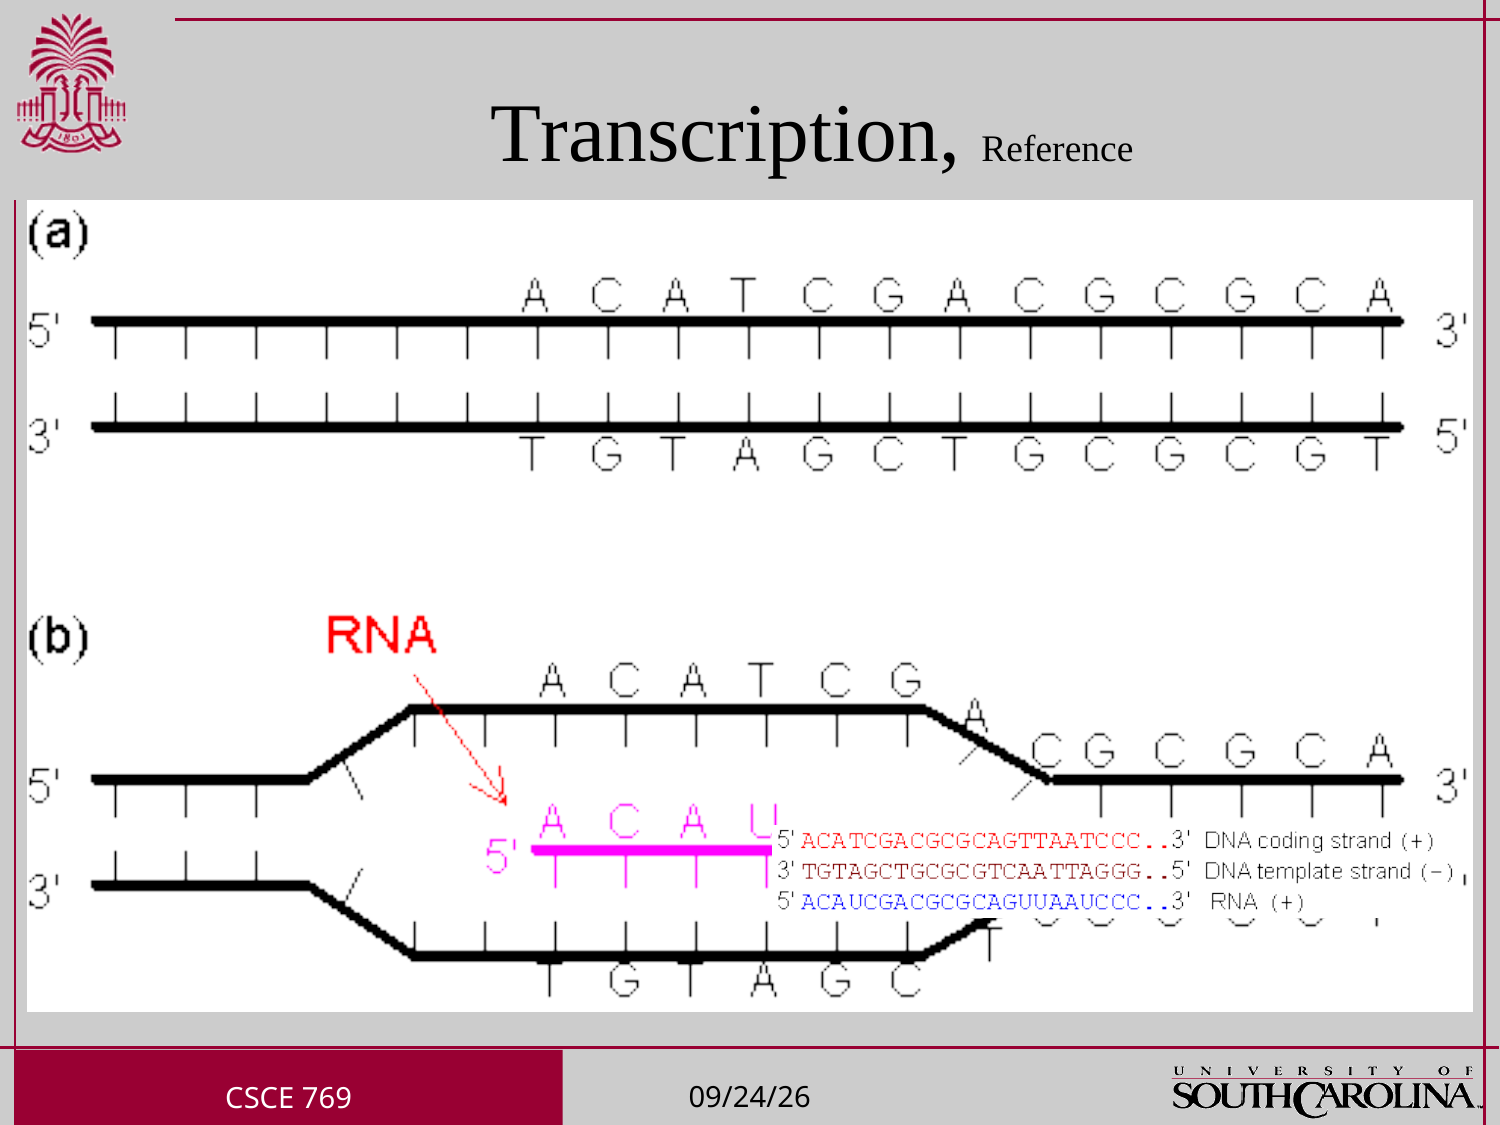

# Transcription, Reference
The first process in gene expression
DNA is copied to RNA.
Performed by an enzyme called RNA polymerase (RNAP).
Transcription is similar to DNA replication.
3’-5’ strand (antisense strand) is transcribed into mRNA.
Transcription starts from the promoter region and stops at the terminator sequence.
A promoter is a DNA sequence that enables a gene to be transcribed.